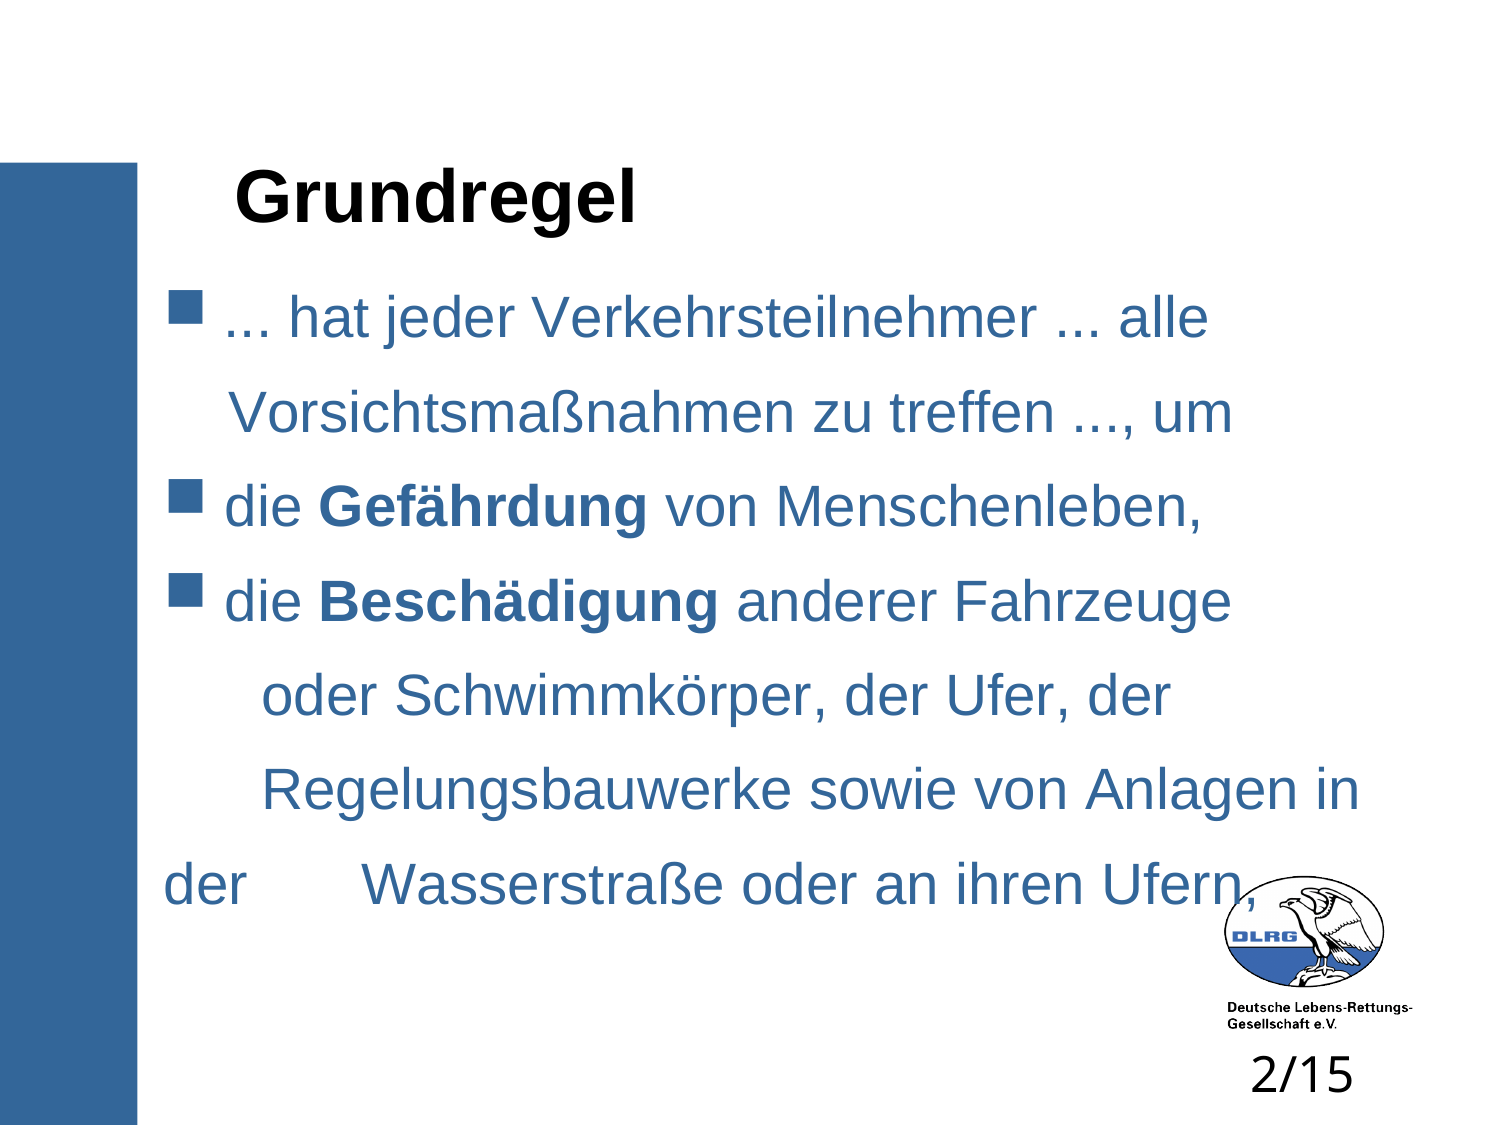

Grundregel
 ... hat jeder Verkehrsteilnehmer ... alle Vorsichtsmaßnahmen zu treffen ..., um
 die Gefährdung von Menschenleben,
 die Beschädigung anderer Fahrzeuge oder Schwimmkörper, der Ufer, der Regelungsbauwerke sowie von Anlagen in der Wasserstraße oder an ihren Ufern,‏